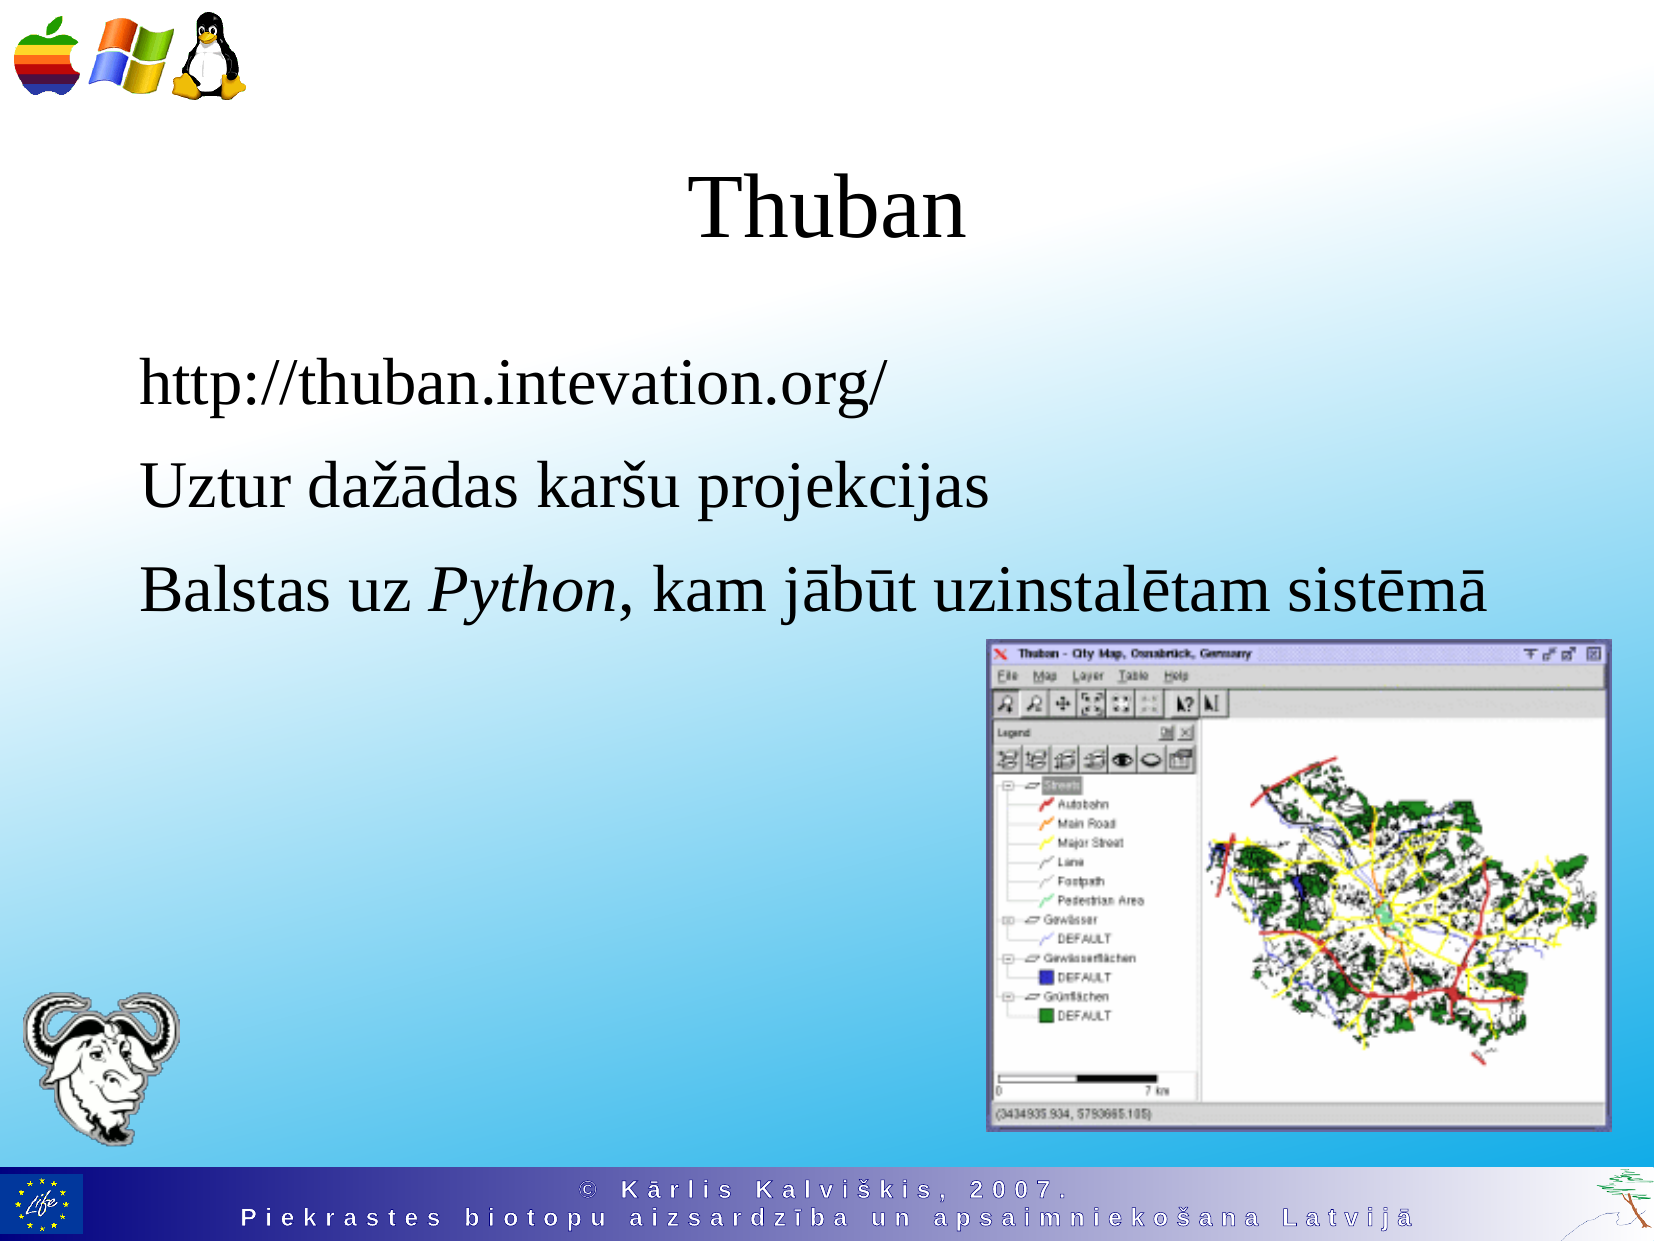

# Thuban
http://thuban.intevation.org/
Uztur dažādas karšu projekcijas
Balstas uz Python, kam jābūt uzinstalētam sistēmā